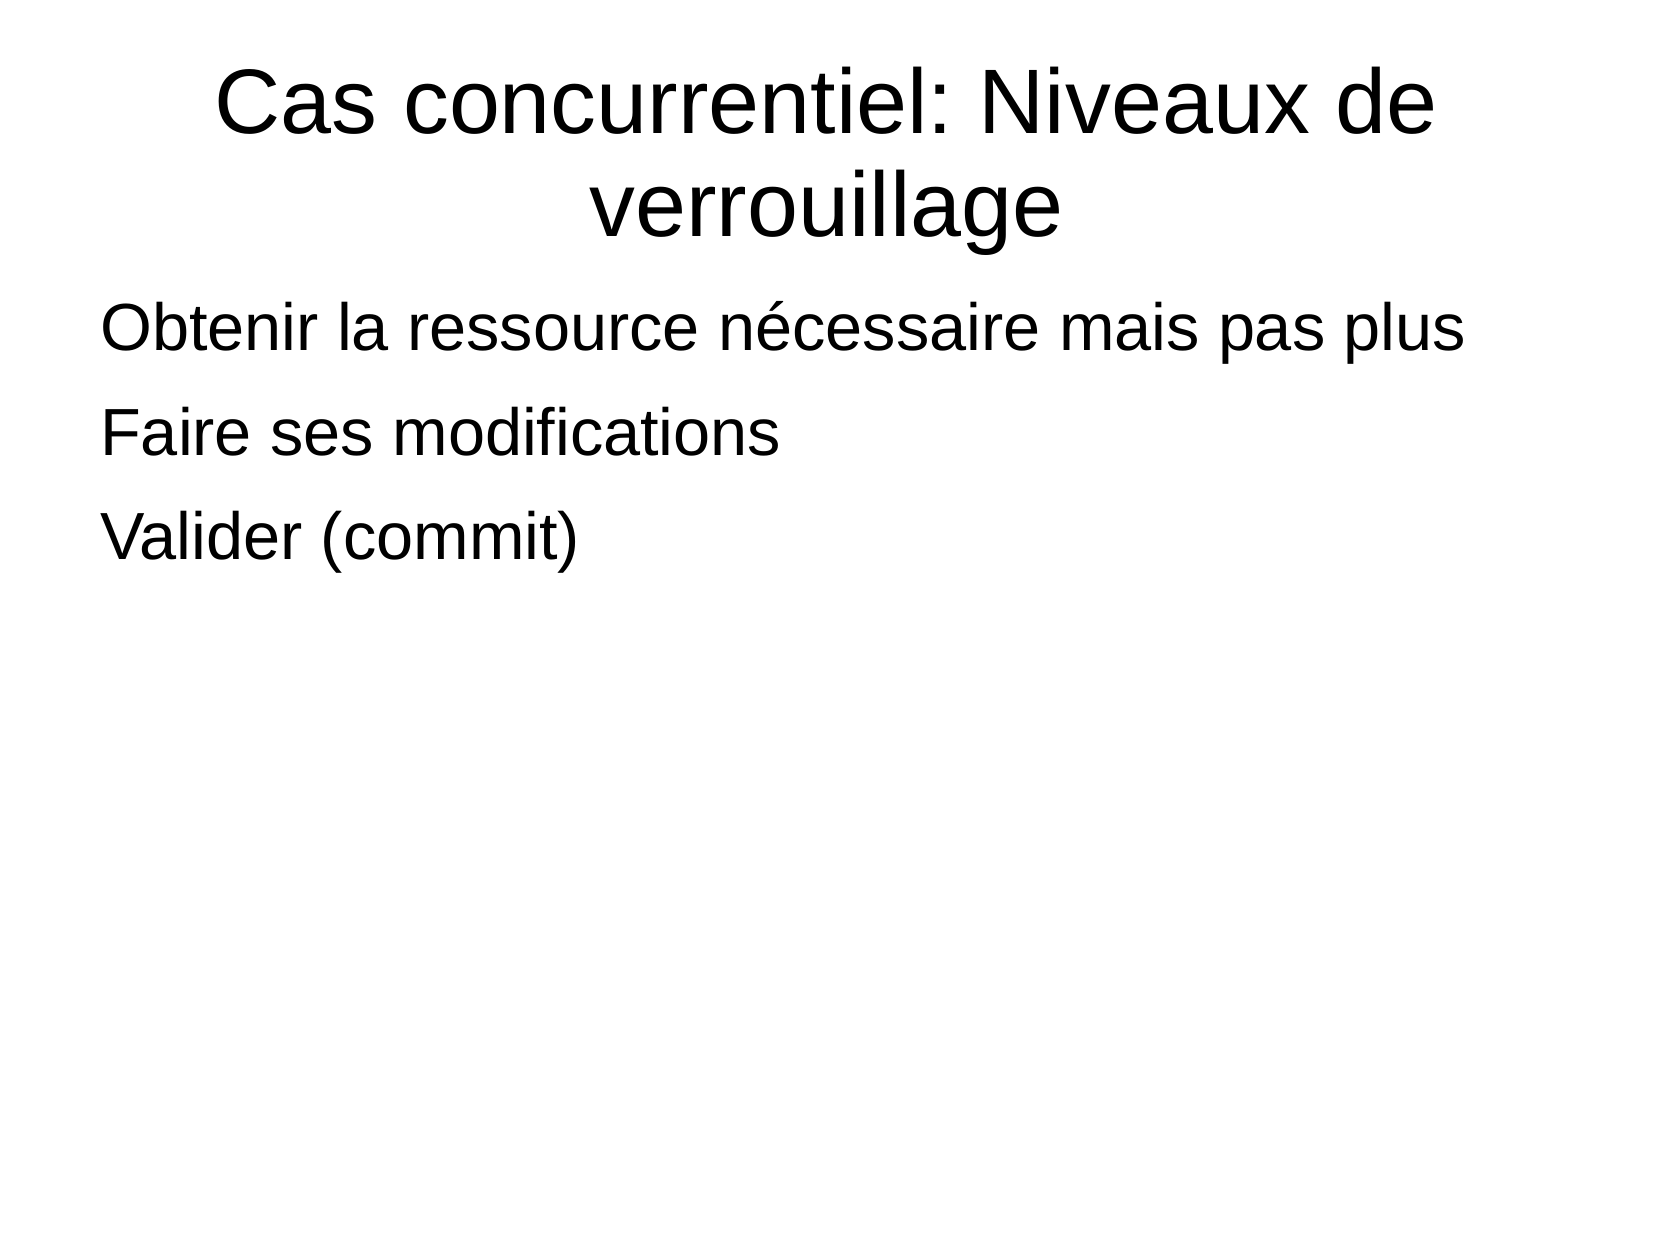

# Cas concurrentiel: Niveaux de verrouillage
Obtenir la ressource nécessaire mais pas plus
Faire ses modifications
Valider (commit)